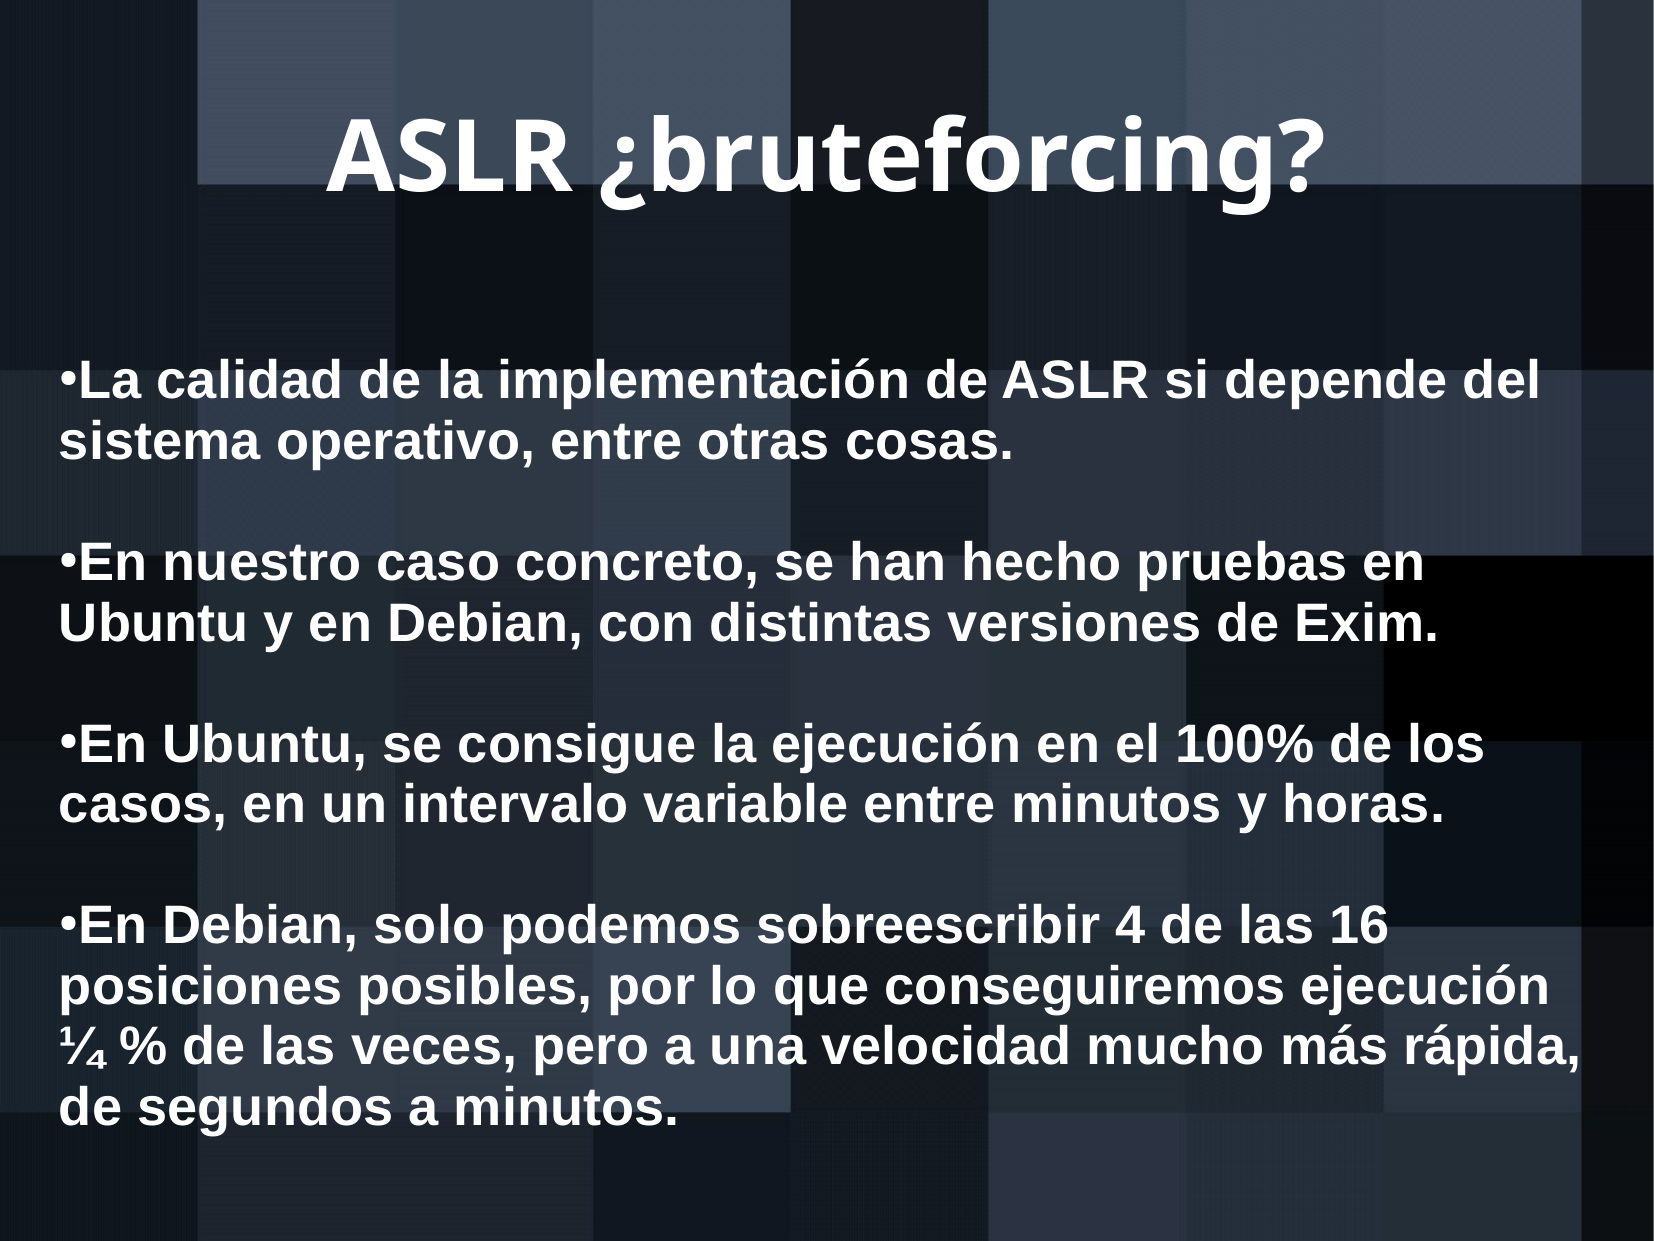

# ASLR ¿bruteforcing?
La calidad de la implementación de ASLR si depende del sistema operativo, entre otras cosas.
En nuestro caso concreto, se han hecho pruebas en Ubuntu y en Debian, con distintas versiones de Exim.
En Ubuntu, se consigue la ejecución en el 100% de los casos, en un intervalo variable entre minutos y horas.
En Debian, solo podemos sobreescribir 4 de las 16 posiciones posibles, por lo que conseguiremos ejecución ¼ % de las veces, pero a una velocidad mucho más rápida, de segundos a minutos.